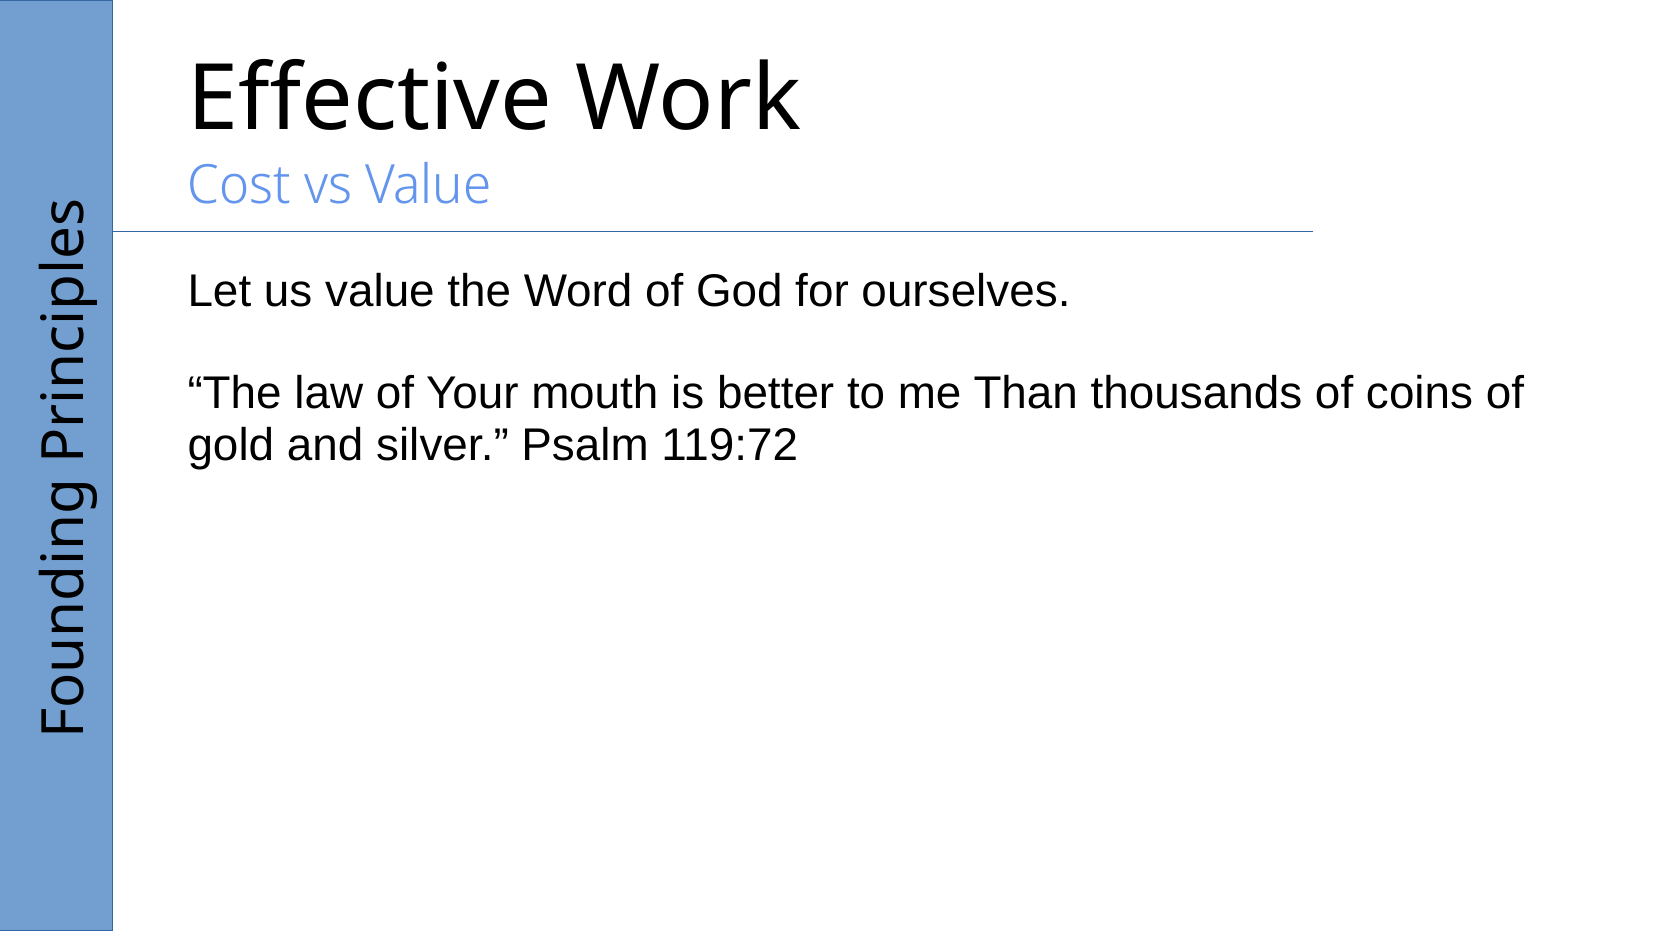

Effective Work
Cost vs Value
# Let us value the Word of God for ourselves.
“The law of Your mouth is better to me Than thousands of coins of gold and silver.” Psalm 119:72
Founding Principles